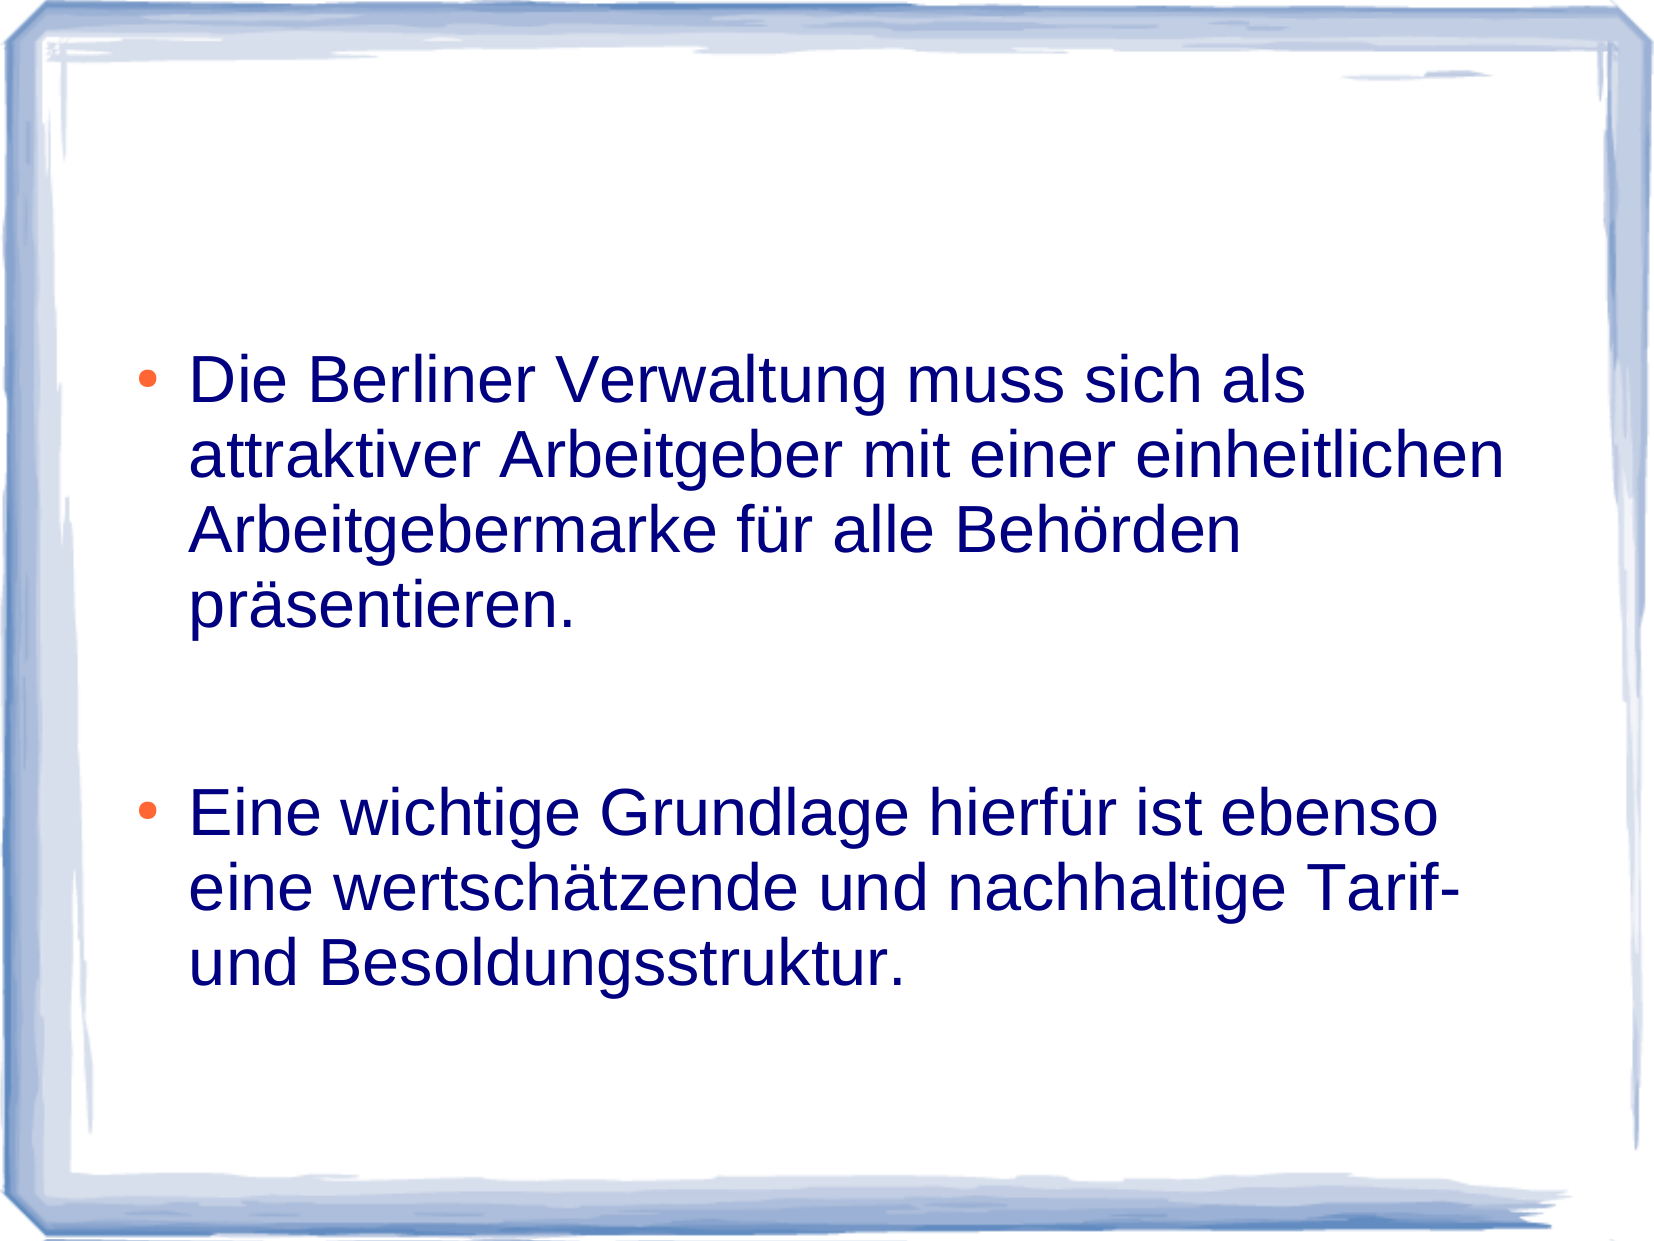

#
Die Berliner Verwaltung muss sich als attraktiver Arbeitgeber mit einer einheitlichen Arbeitgebermarke für alle Behörden präsentieren.
Eine wichtige Grundlage hierfür ist ebenso eine wertschätzende und nachhaltige Tarif- und Besoldungsstruktur.